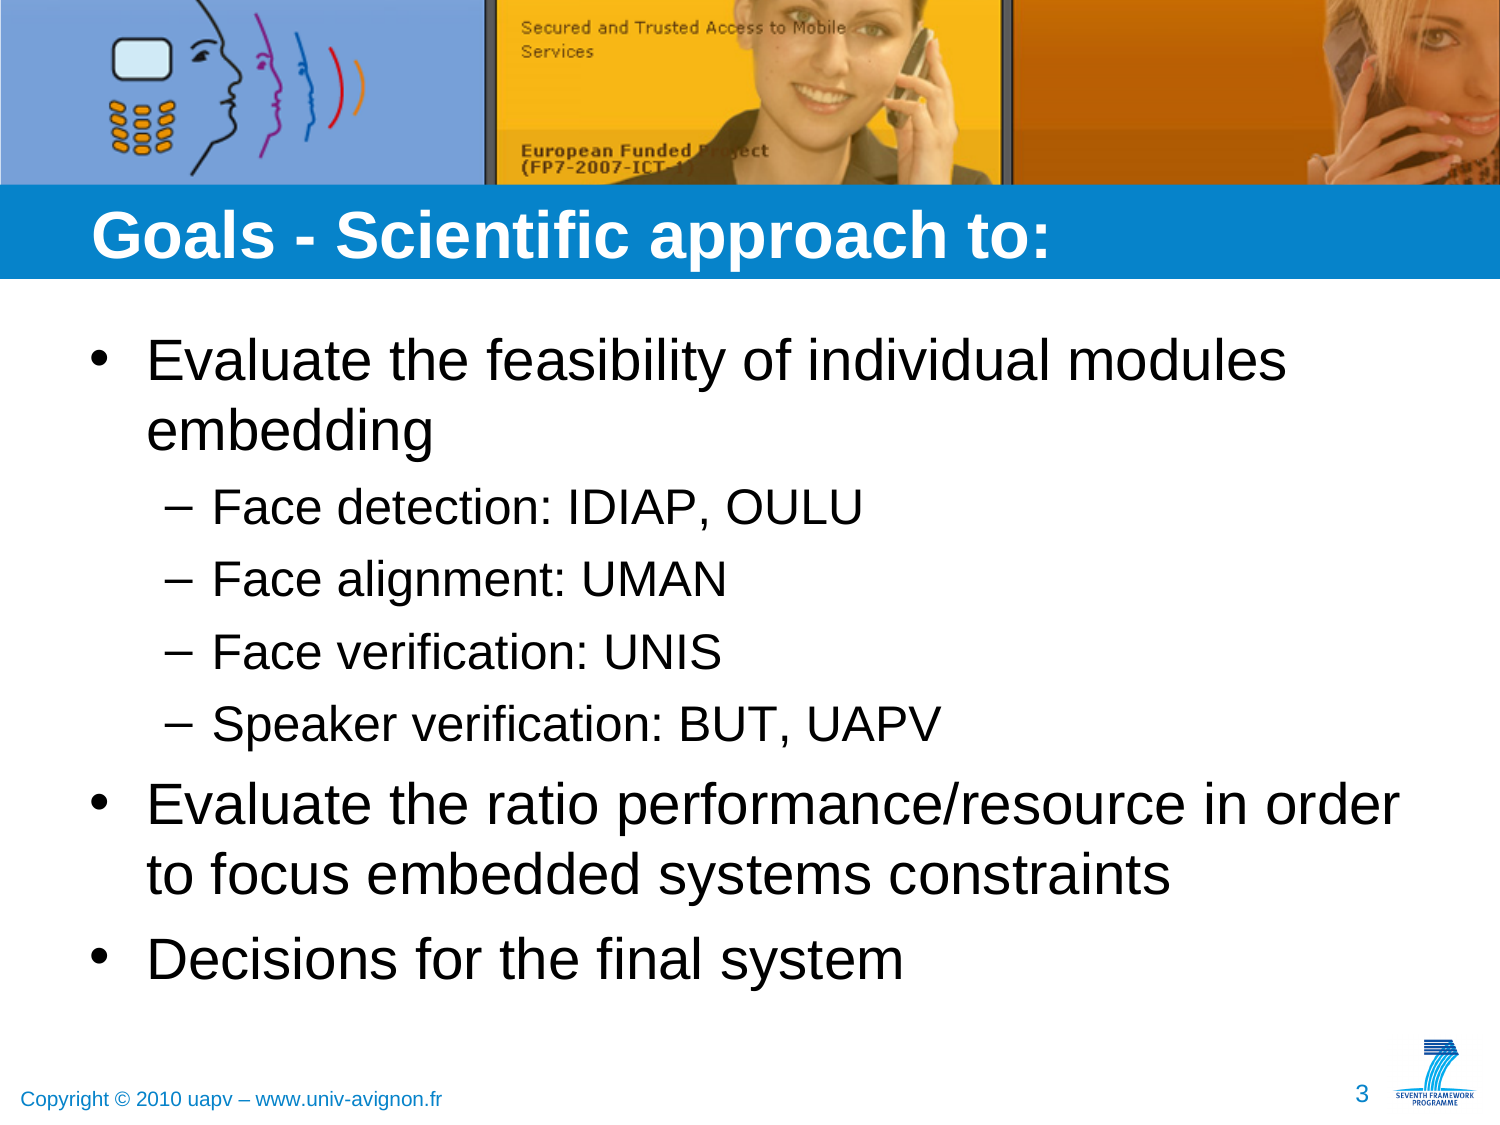

# Goals - Scientific approach to:
Evaluate the feasibility of individual modules embedding
Face detection: IDIAP, OULU
Face alignment: UMAN
Face verification: UNIS
Speaker verification: BUT, UAPV
Evaluate the ratio performance/resource in order to focus embedded systems constraints
Decisions for the final system